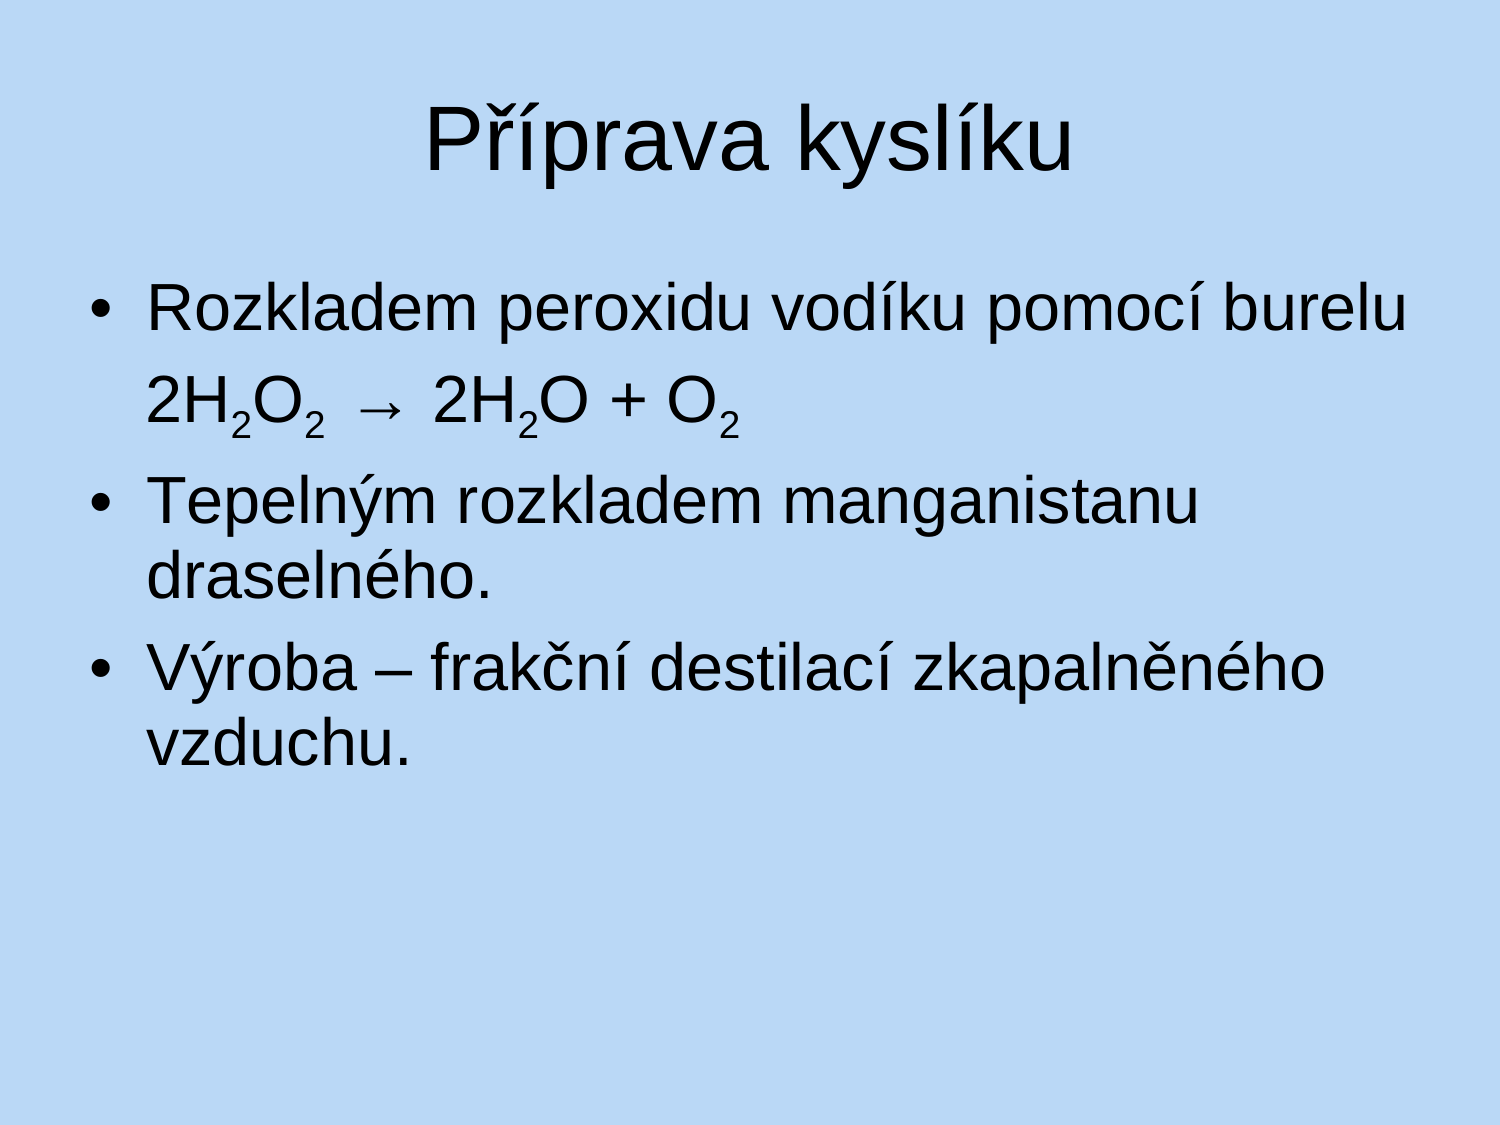

# Příprava kyslíku
Rozkladem peroxidu vodíku pomocí burelu
 2H2O2 → 2H2O + O2
Tepelným rozkladem manganistanu draselného.
Výroba – frakční destilací zkapalněného vzduchu.